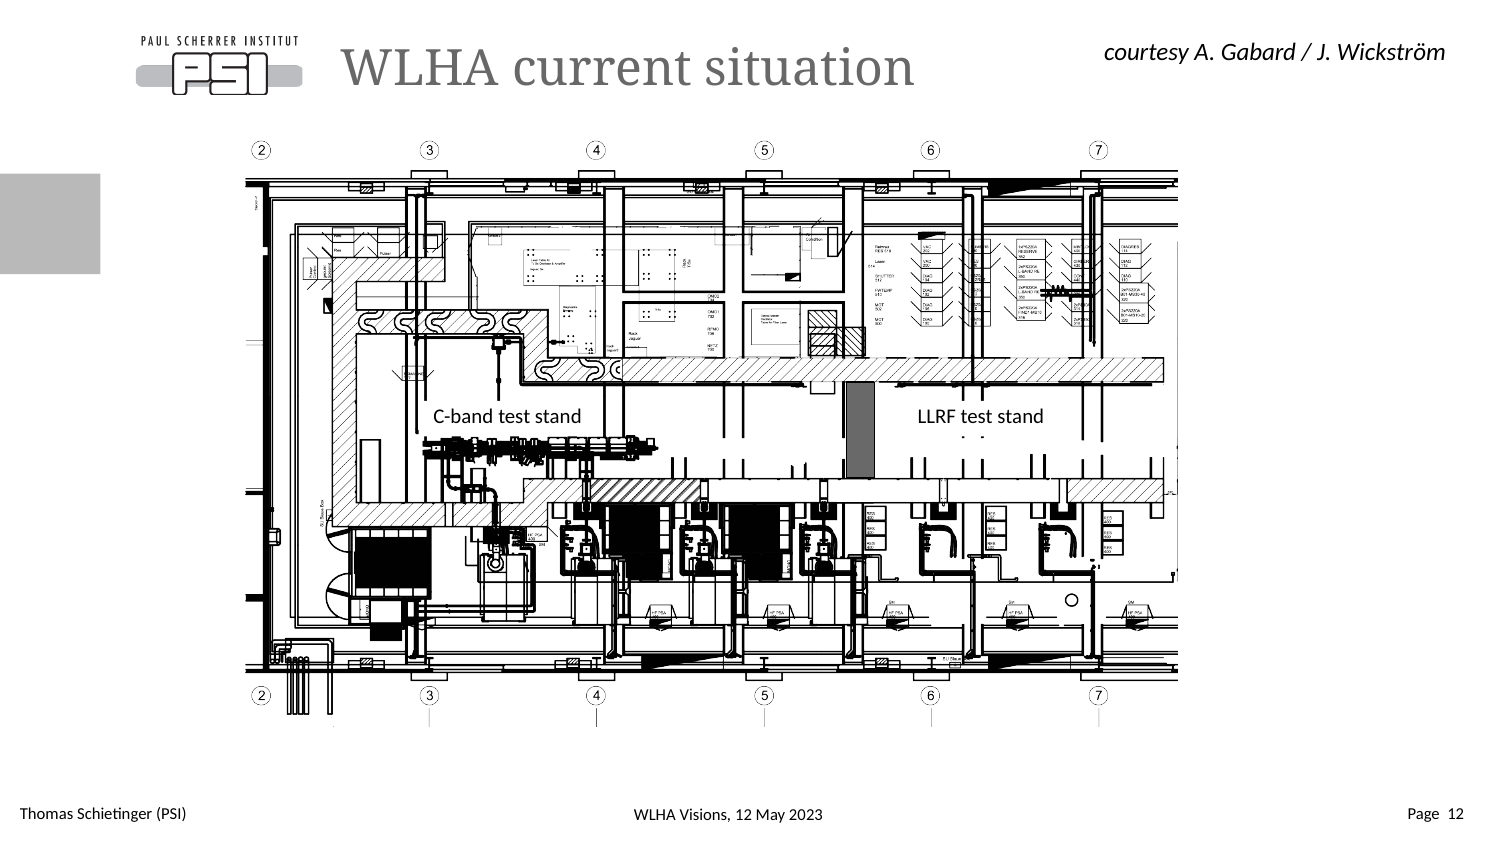

courtesy A. Gabard / J. Wickström
# WLHA current situation
C-band test stand
LLRF test stand